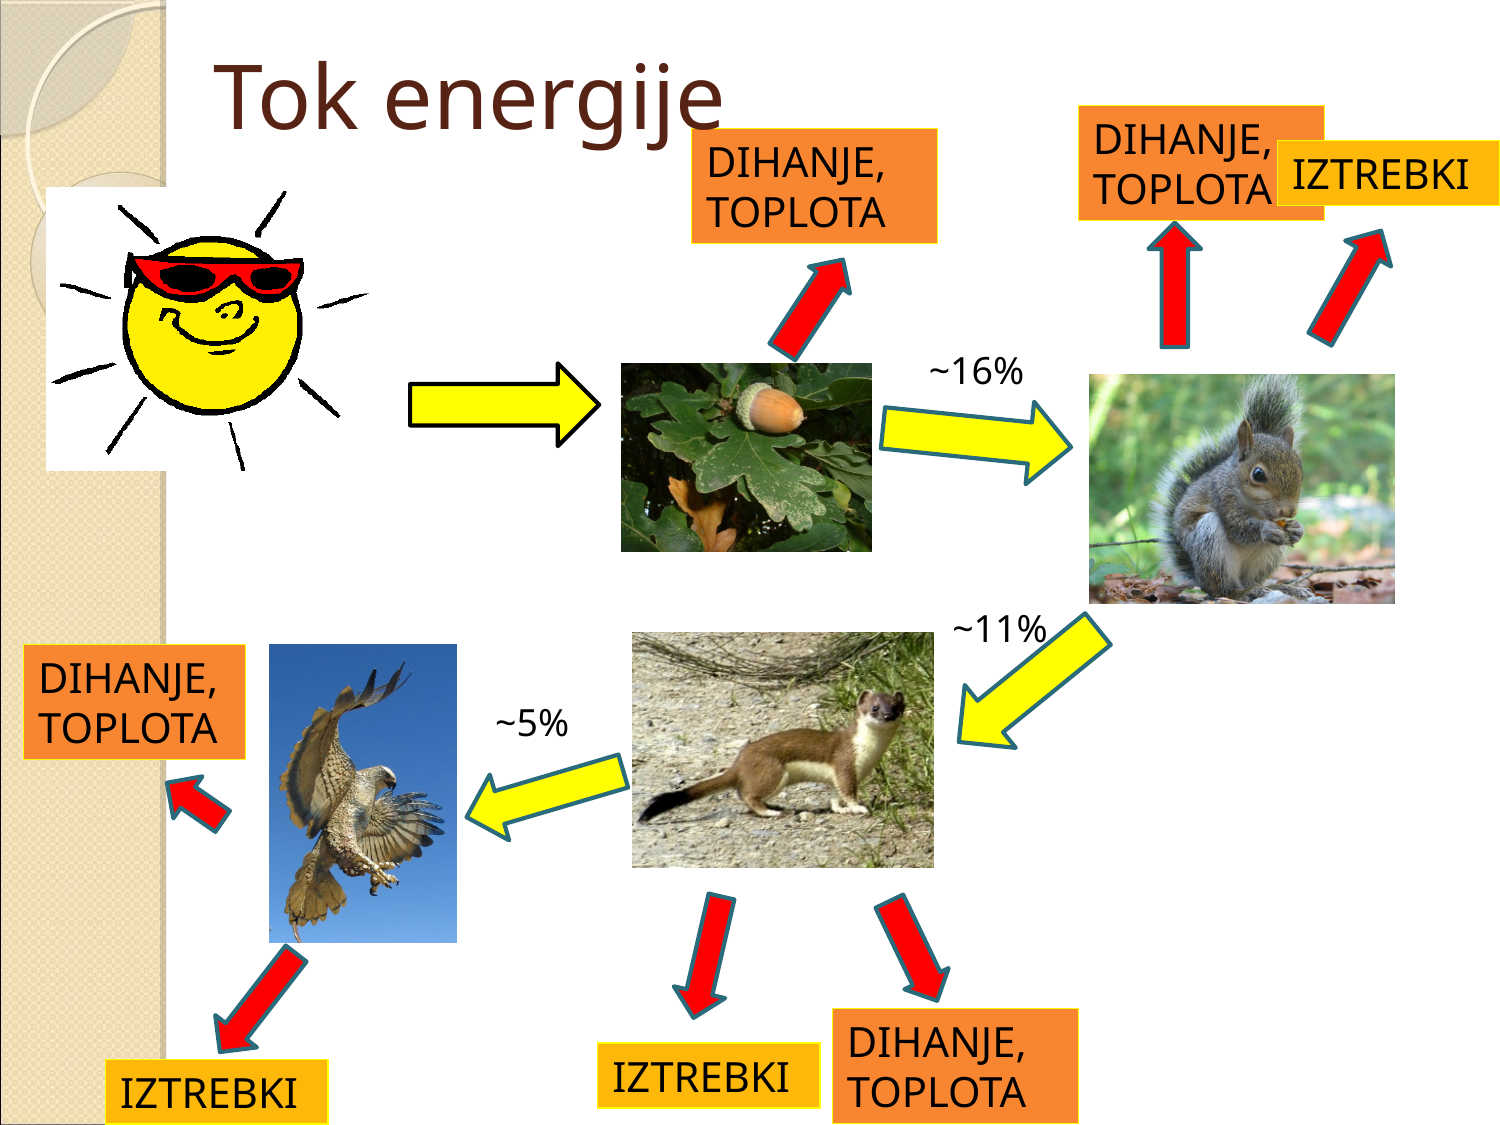

# Tok energije
DIHANJE, TOPLOTA
DIHANJE, TOPLOTA
IZTREBKI
~16%
~11%
DIHANJE, TOPLOTA
~5%
DIHANJE, TOPLOTA
IZTREBKI
IZTREBKI